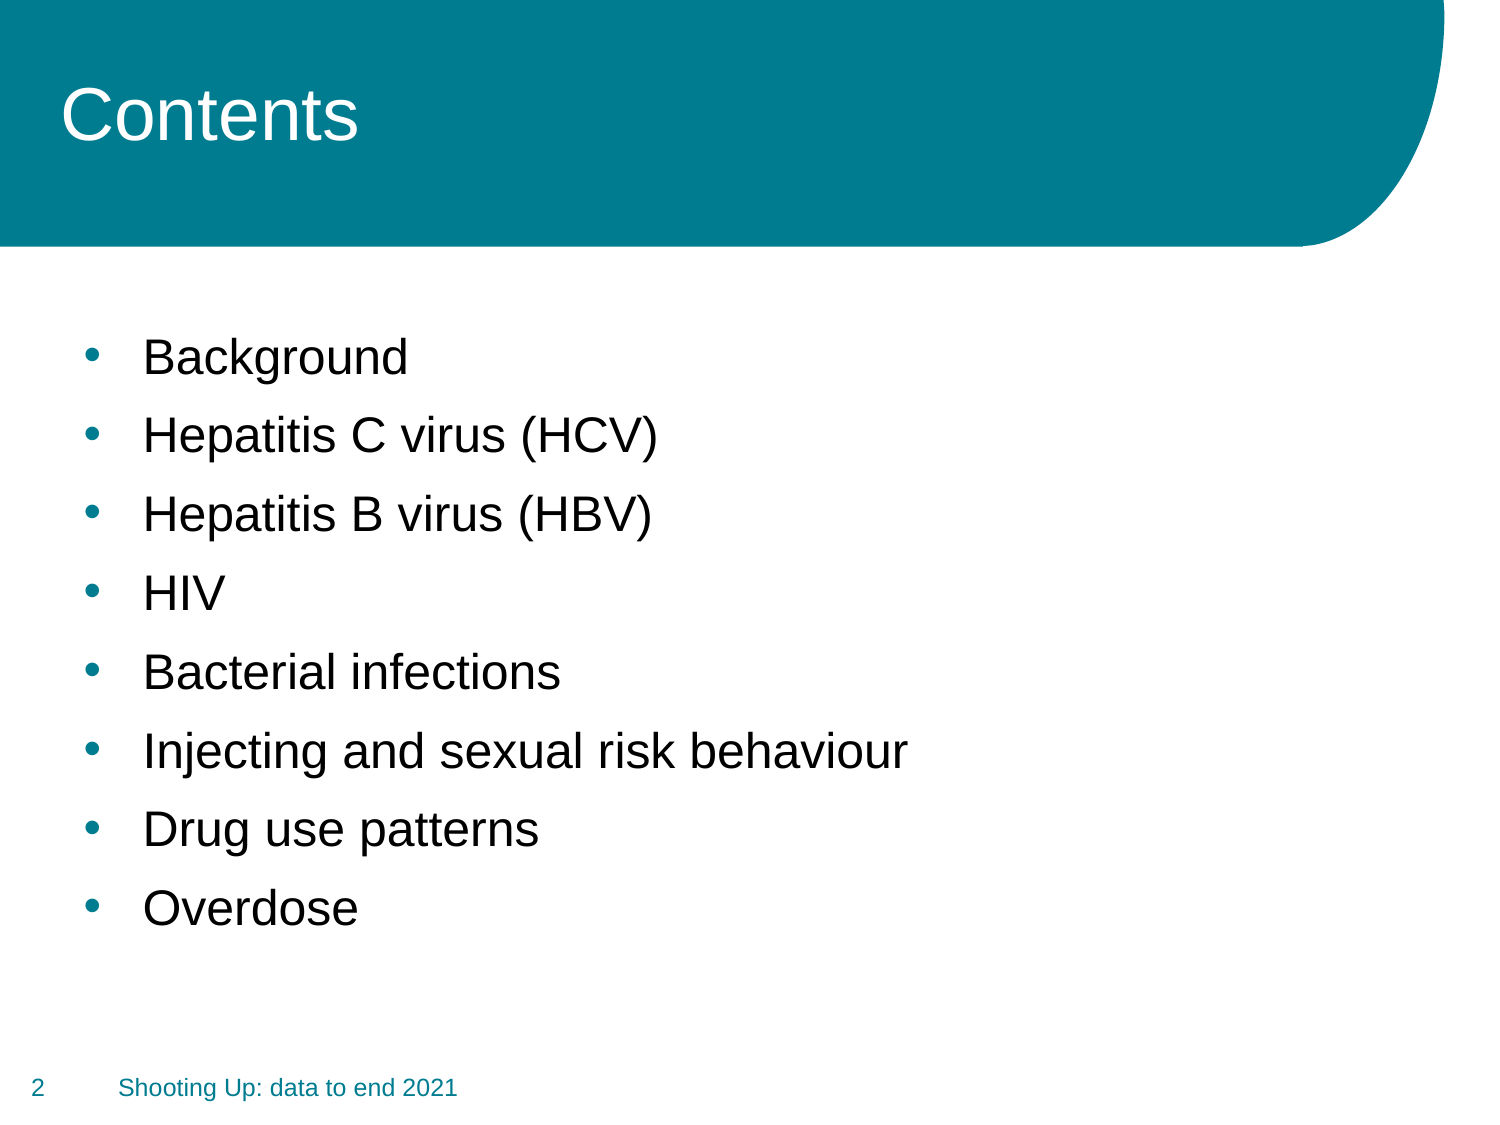

# Contents
Background
Hepatitis C virus (HCV)
Hepatitis B virus (HBV)
HIV
Bacterial infections
Injecting and sexual risk behaviour
Drug use patterns
Overdose
1
Shooting Up: data to end 2021